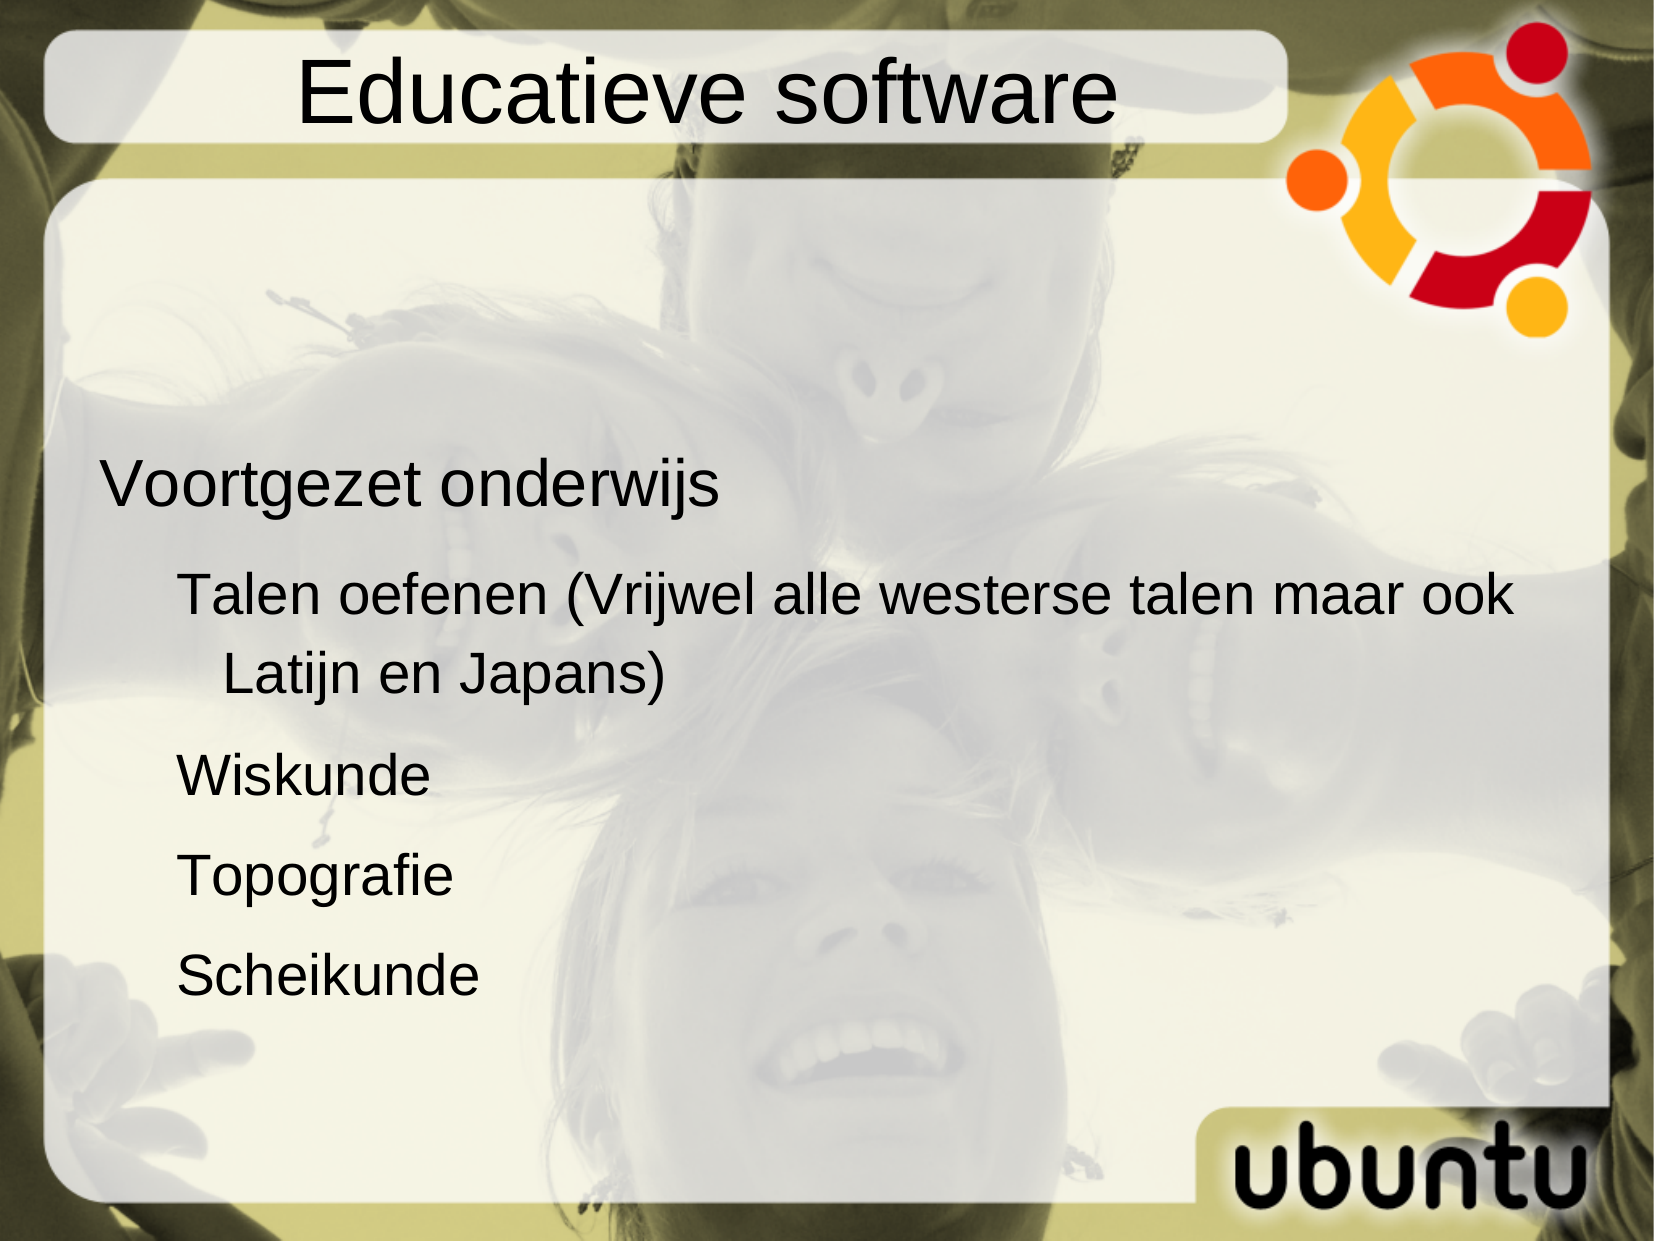

# Educatieve software
Voortgezet onderwijs
Talen oefenen (Vrijwel alle westerse talen maar ook Latijn en Japans)‏
Wiskunde
Topografie
Scheikunde